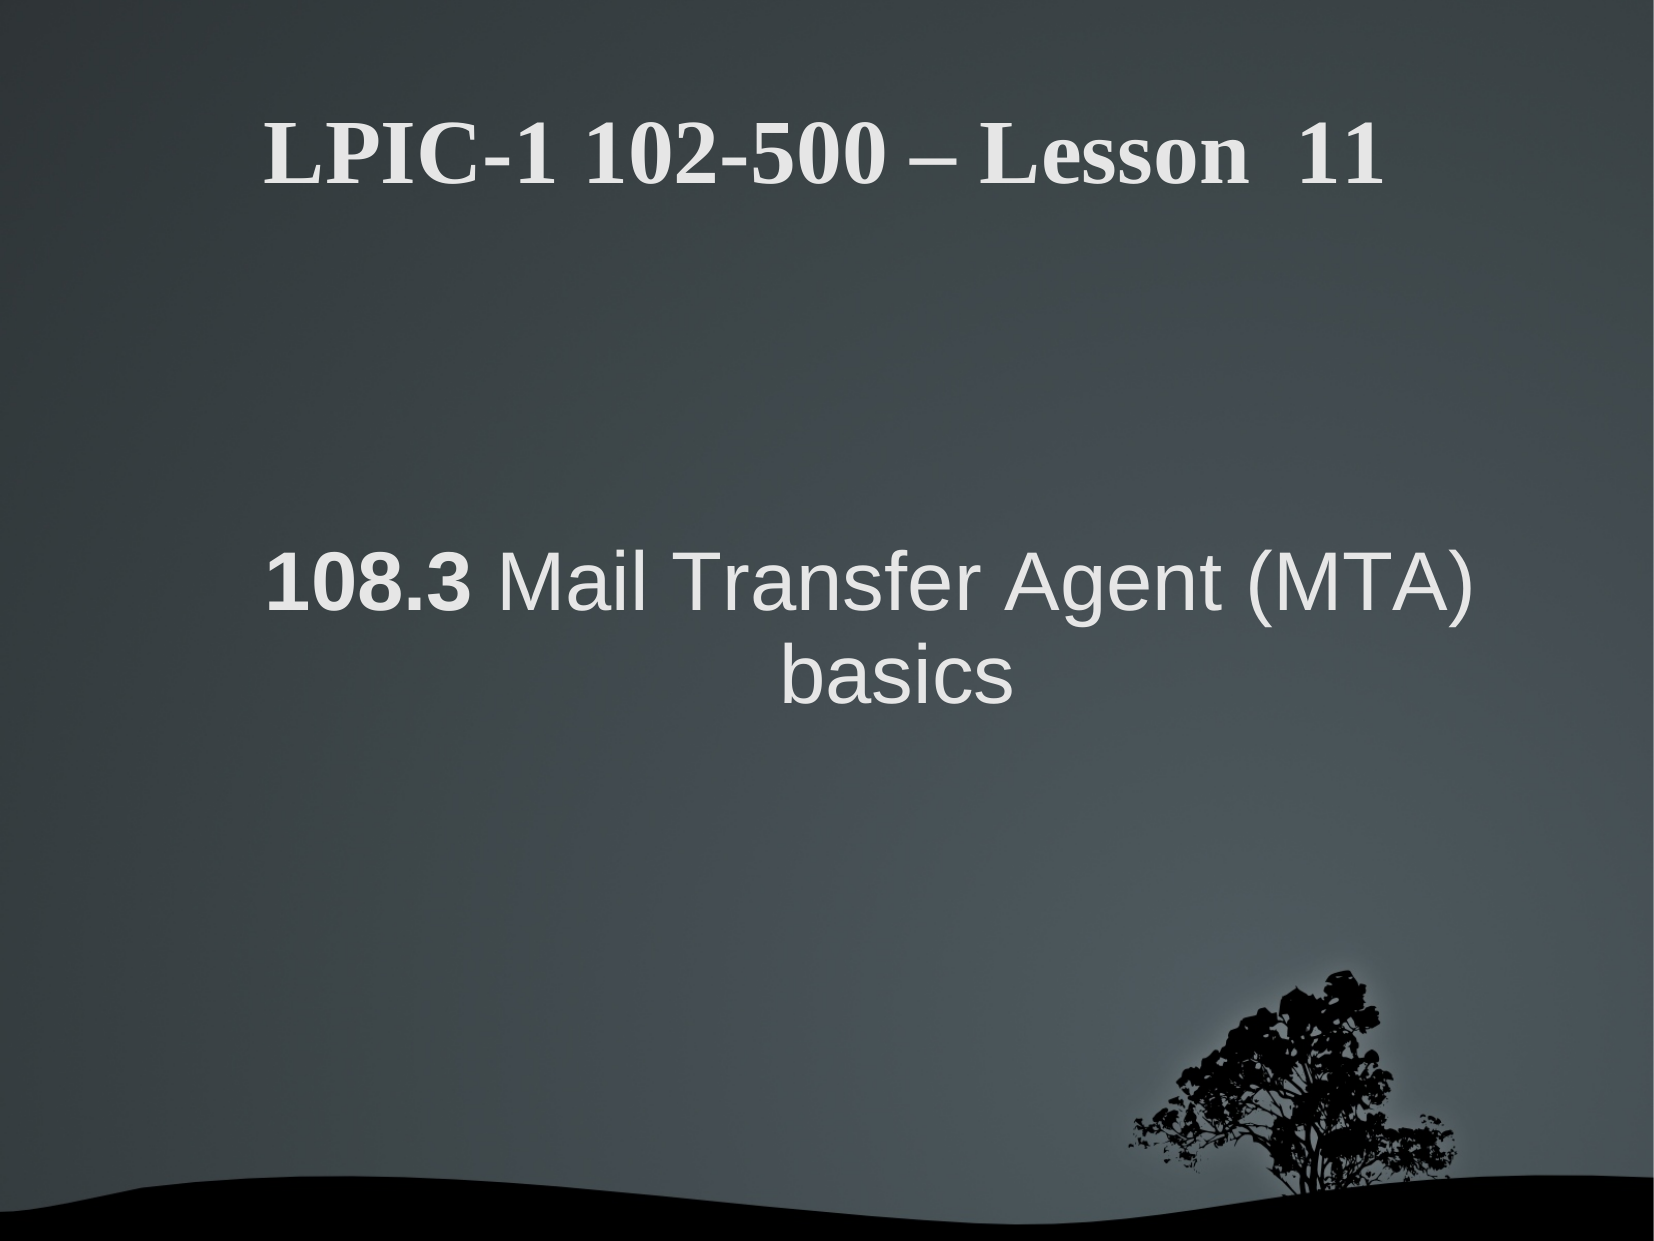

# LPIC-1 102-500 – Lesson 11
108.3 Mail Transfer Agent (MTA) basics